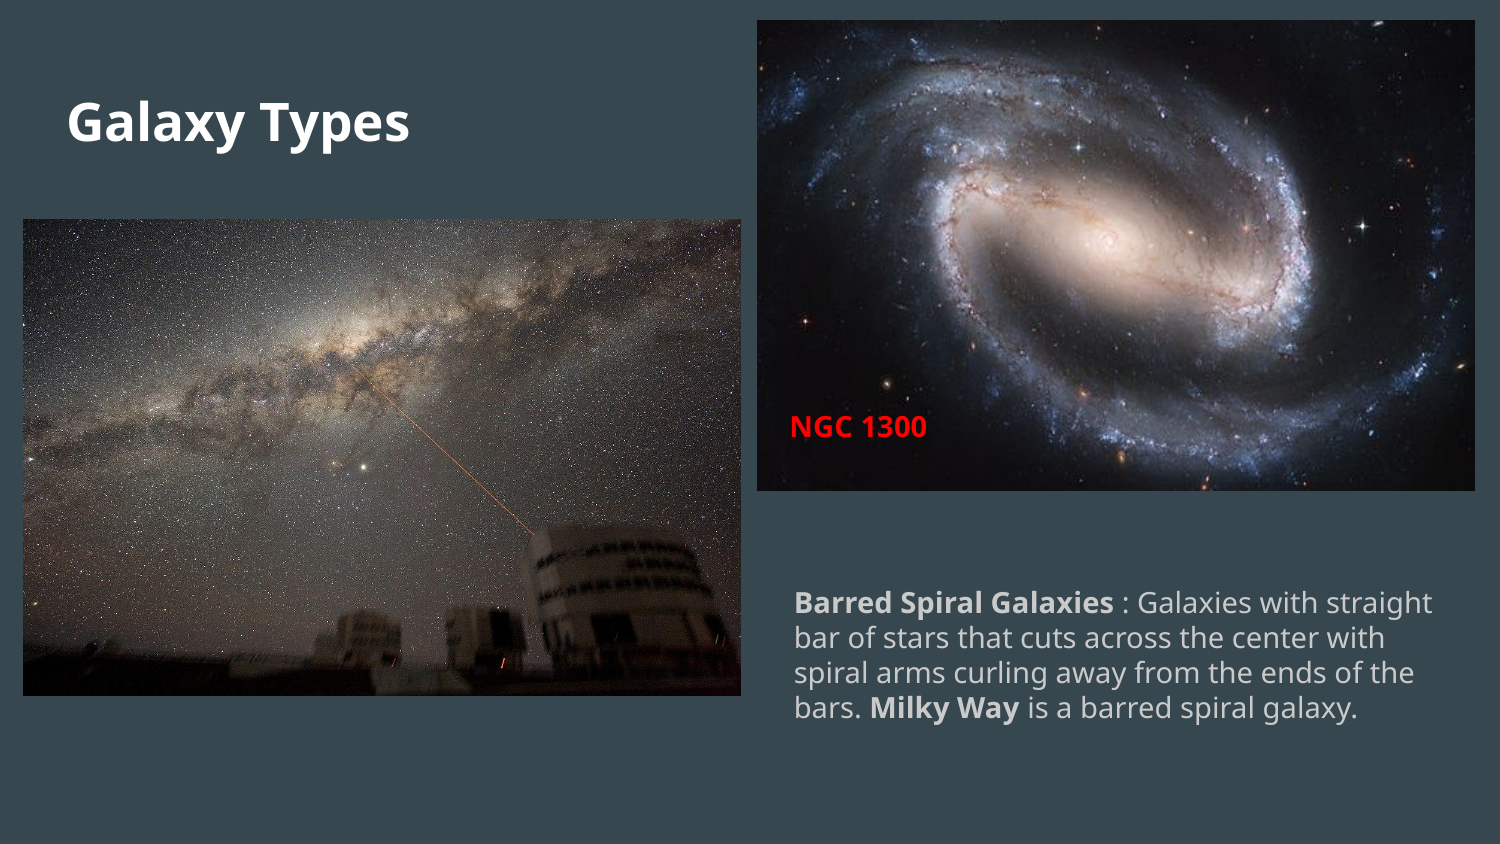

NGC 1300
# Galaxy Types
Barred Spiral Galaxies : Galaxies with straight bar of stars that cuts across the center with spiral arms curling away from the ends of the bars. Milky Way is a barred spiral galaxy.